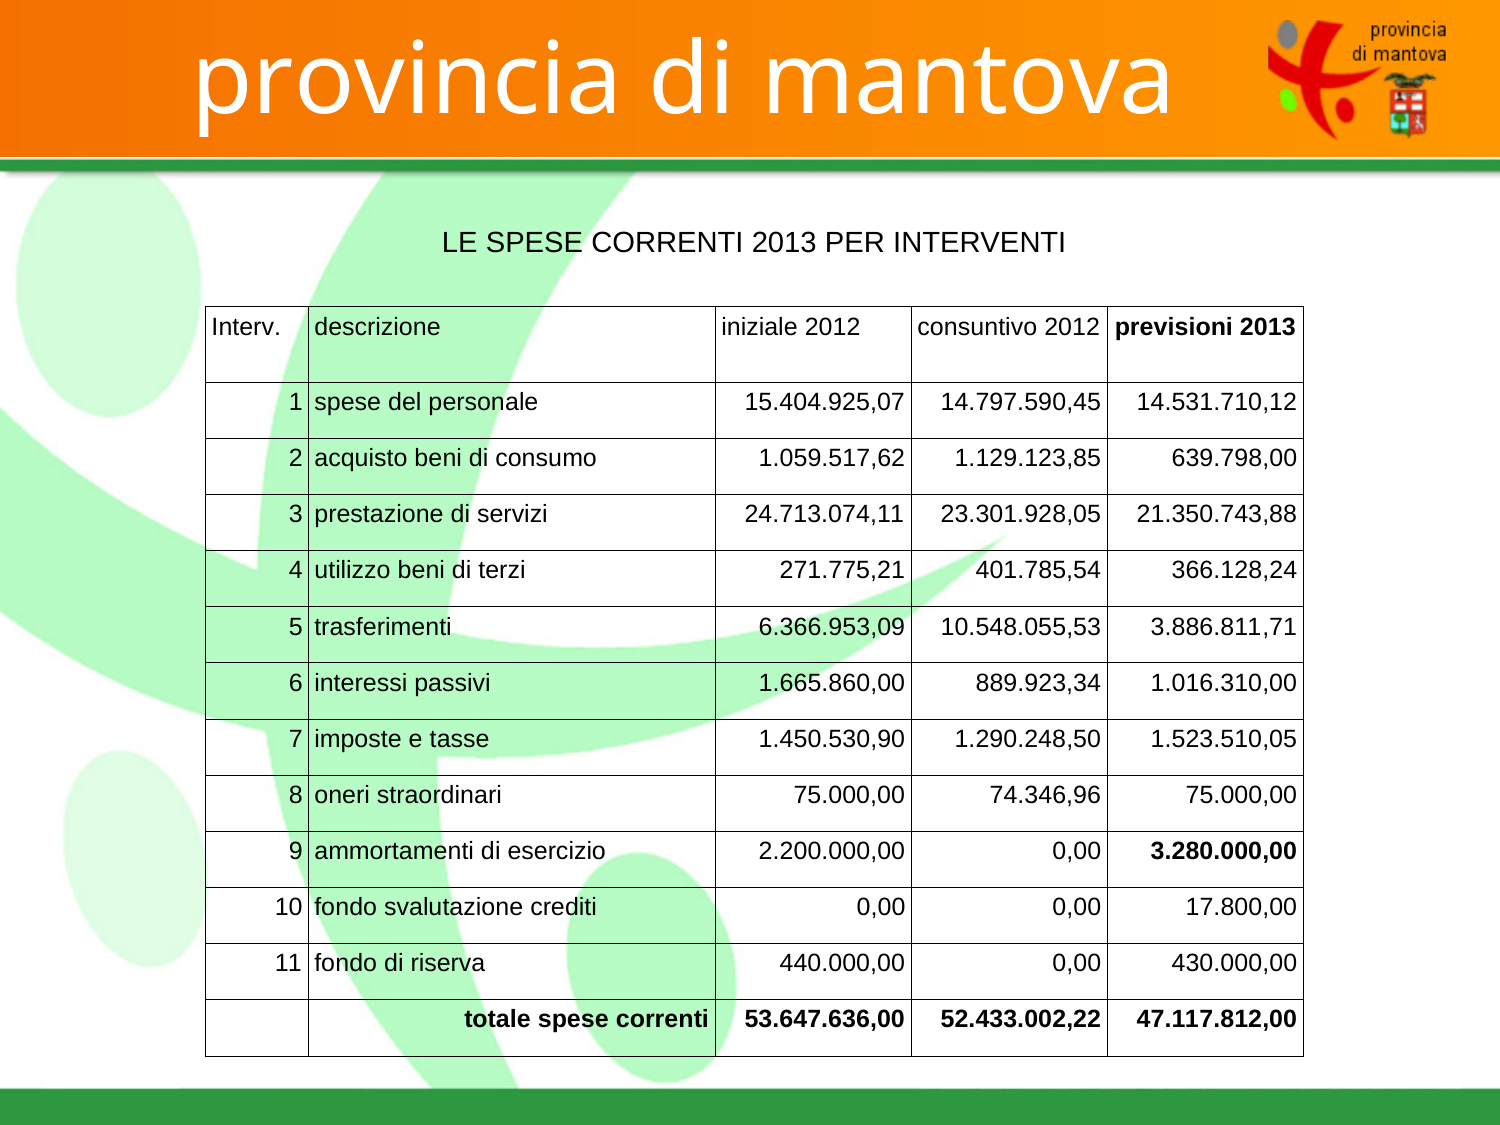

provincia di mantova
| LE SPESE CORRENTI 2013 PER INTERVENTI |
| --- |
| Interv. | descrizione | iniziale 2012 | consuntivo 2012 | previsioni 2013 |
| --- | --- | --- | --- | --- |
| 1 | spese del personale | 15.404.925,07 | 14.797.590,45 | 14.531.710,12 |
| 2 | acquisto beni di consumo | 1.059.517,62 | 1.129.123,85 | 639.798,00 |
| 3 | prestazione di servizi | 24.713.074,11 | 23.301.928,05 | 21.350.743,88 |
| 4 | utilizzo beni di terzi | 271.775,21 | 401.785,54 | 366.128,24 |
| 5 | trasferimenti | 6.366.953,09 | 10.548.055,53 | 3.886.811,71 |
| 6 | interessi passivi | 1.665.860,00 | 889.923,34 | 1.016.310,00 |
| 7 | imposte e tasse | 1.450.530,90 | 1.290.248,50 | 1.523.510,05 |
| 8 | oneri straordinari | 75.000,00 | 74.346,96 | 75.000,00 |
| 9 | ammortamenti di esercizio | 2.200.000,00 | 0,00 | 3.280.000,00 |
| 10 | fondo svalutazione crediti | 0,00 | 0,00 | 17.800,00 |
| 11 | fondo di riserva | 440.000,00 | 0,00 | 430.000,00 |
| | totale spese correnti | 53.647.636,00 | 52.433.002,22 | 47.117.812,00 |